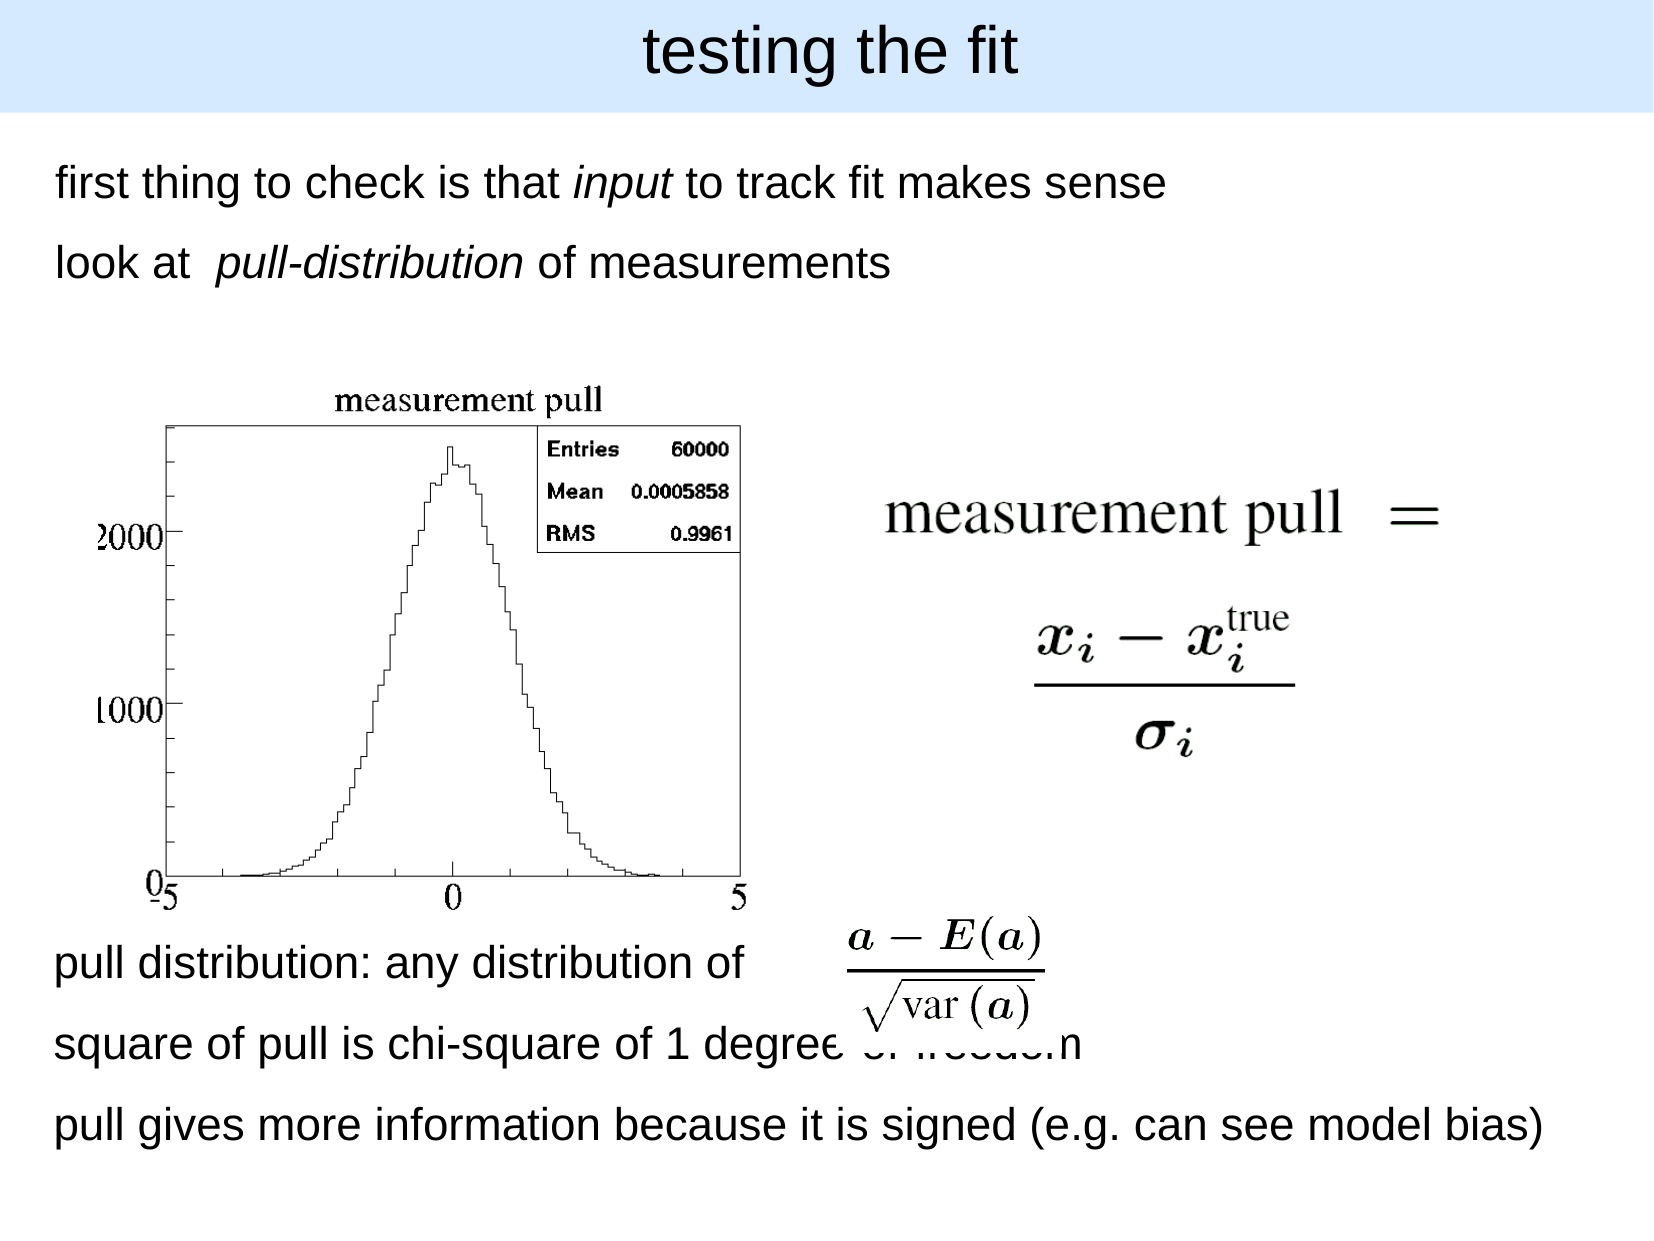

# testing the fit
first thing to check is that input to track fit makes sense
look at pull-distribution of measurements
pull distribution: any distribution of
square of pull is chi-square of 1 degree-of-freedom
pull gives more information because it is signed (e.g. can see model bias)